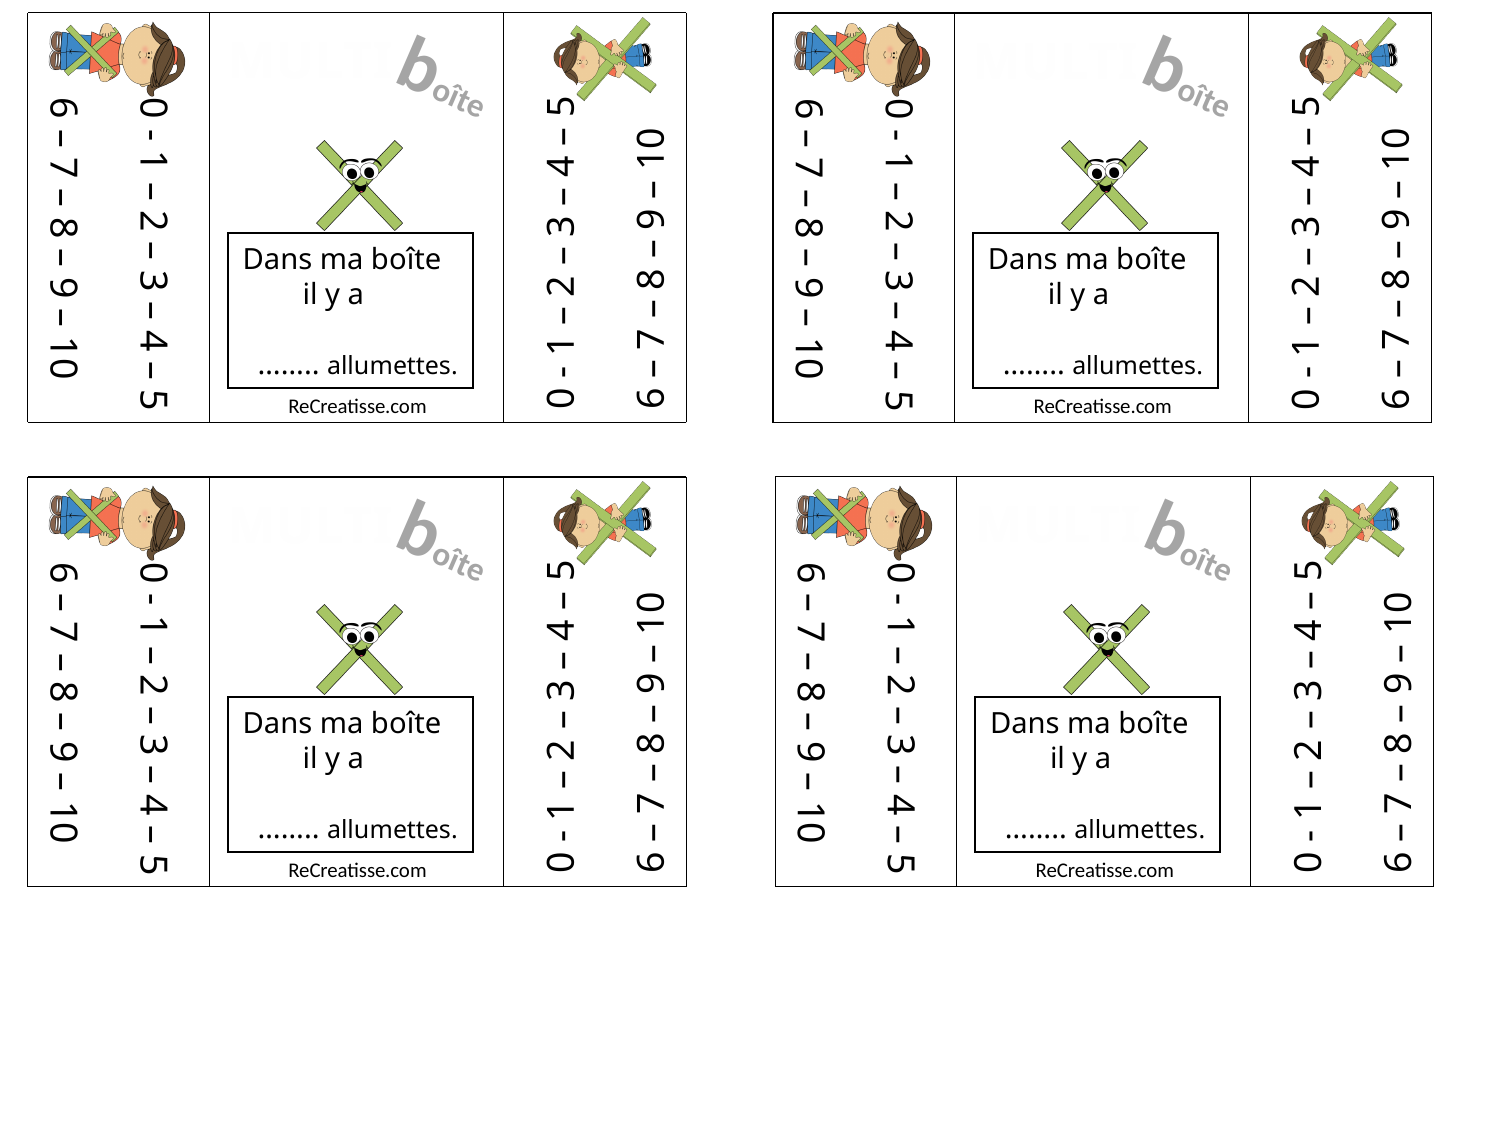

boîte
boîte
MULTI ‘
MULTI ‘
0 - 1 – 2 – 3 – 4 – 5
6 – 7 – 8 – 9 – 10
0 - 1 – 2 – 3 – 4 – 5
6 – 7 – 8 – 9 – 10
0 - 1 – 2 – 3 – 4 – 5
6 – 7 – 8 – 9 – 10
0 - 1 – 2 – 3 – 4 – 5
6 – 7 – 8 – 9 – 10
Dans ma boîte
 il y a
 …….. allumettes.
Dans ma boîte
 il y a
 …….. allumettes.
ReCreatisse.com
ReCreatisse.com
boîte
boîte
MULTI ‘
MULTI ‘
0 - 1 – 2 – 3 – 4 – 5
6 – 7 – 8 – 9 – 10
0 - 1 – 2 – 3 – 4 – 5
6 – 7 – 8 – 9 – 10
0 - 1 – 2 – 3 – 4 – 5
6 – 7 – 8 – 9 – 10
0 - 1 – 2 – 3 – 4 – 5
6 – 7 – 8 – 9 – 10
Dans ma boîte
 il y a
 …….. allumettes.
Dans ma boîte
 il y a
 …….. allumettes.
ReCreatisse.com
ReCreatisse.com